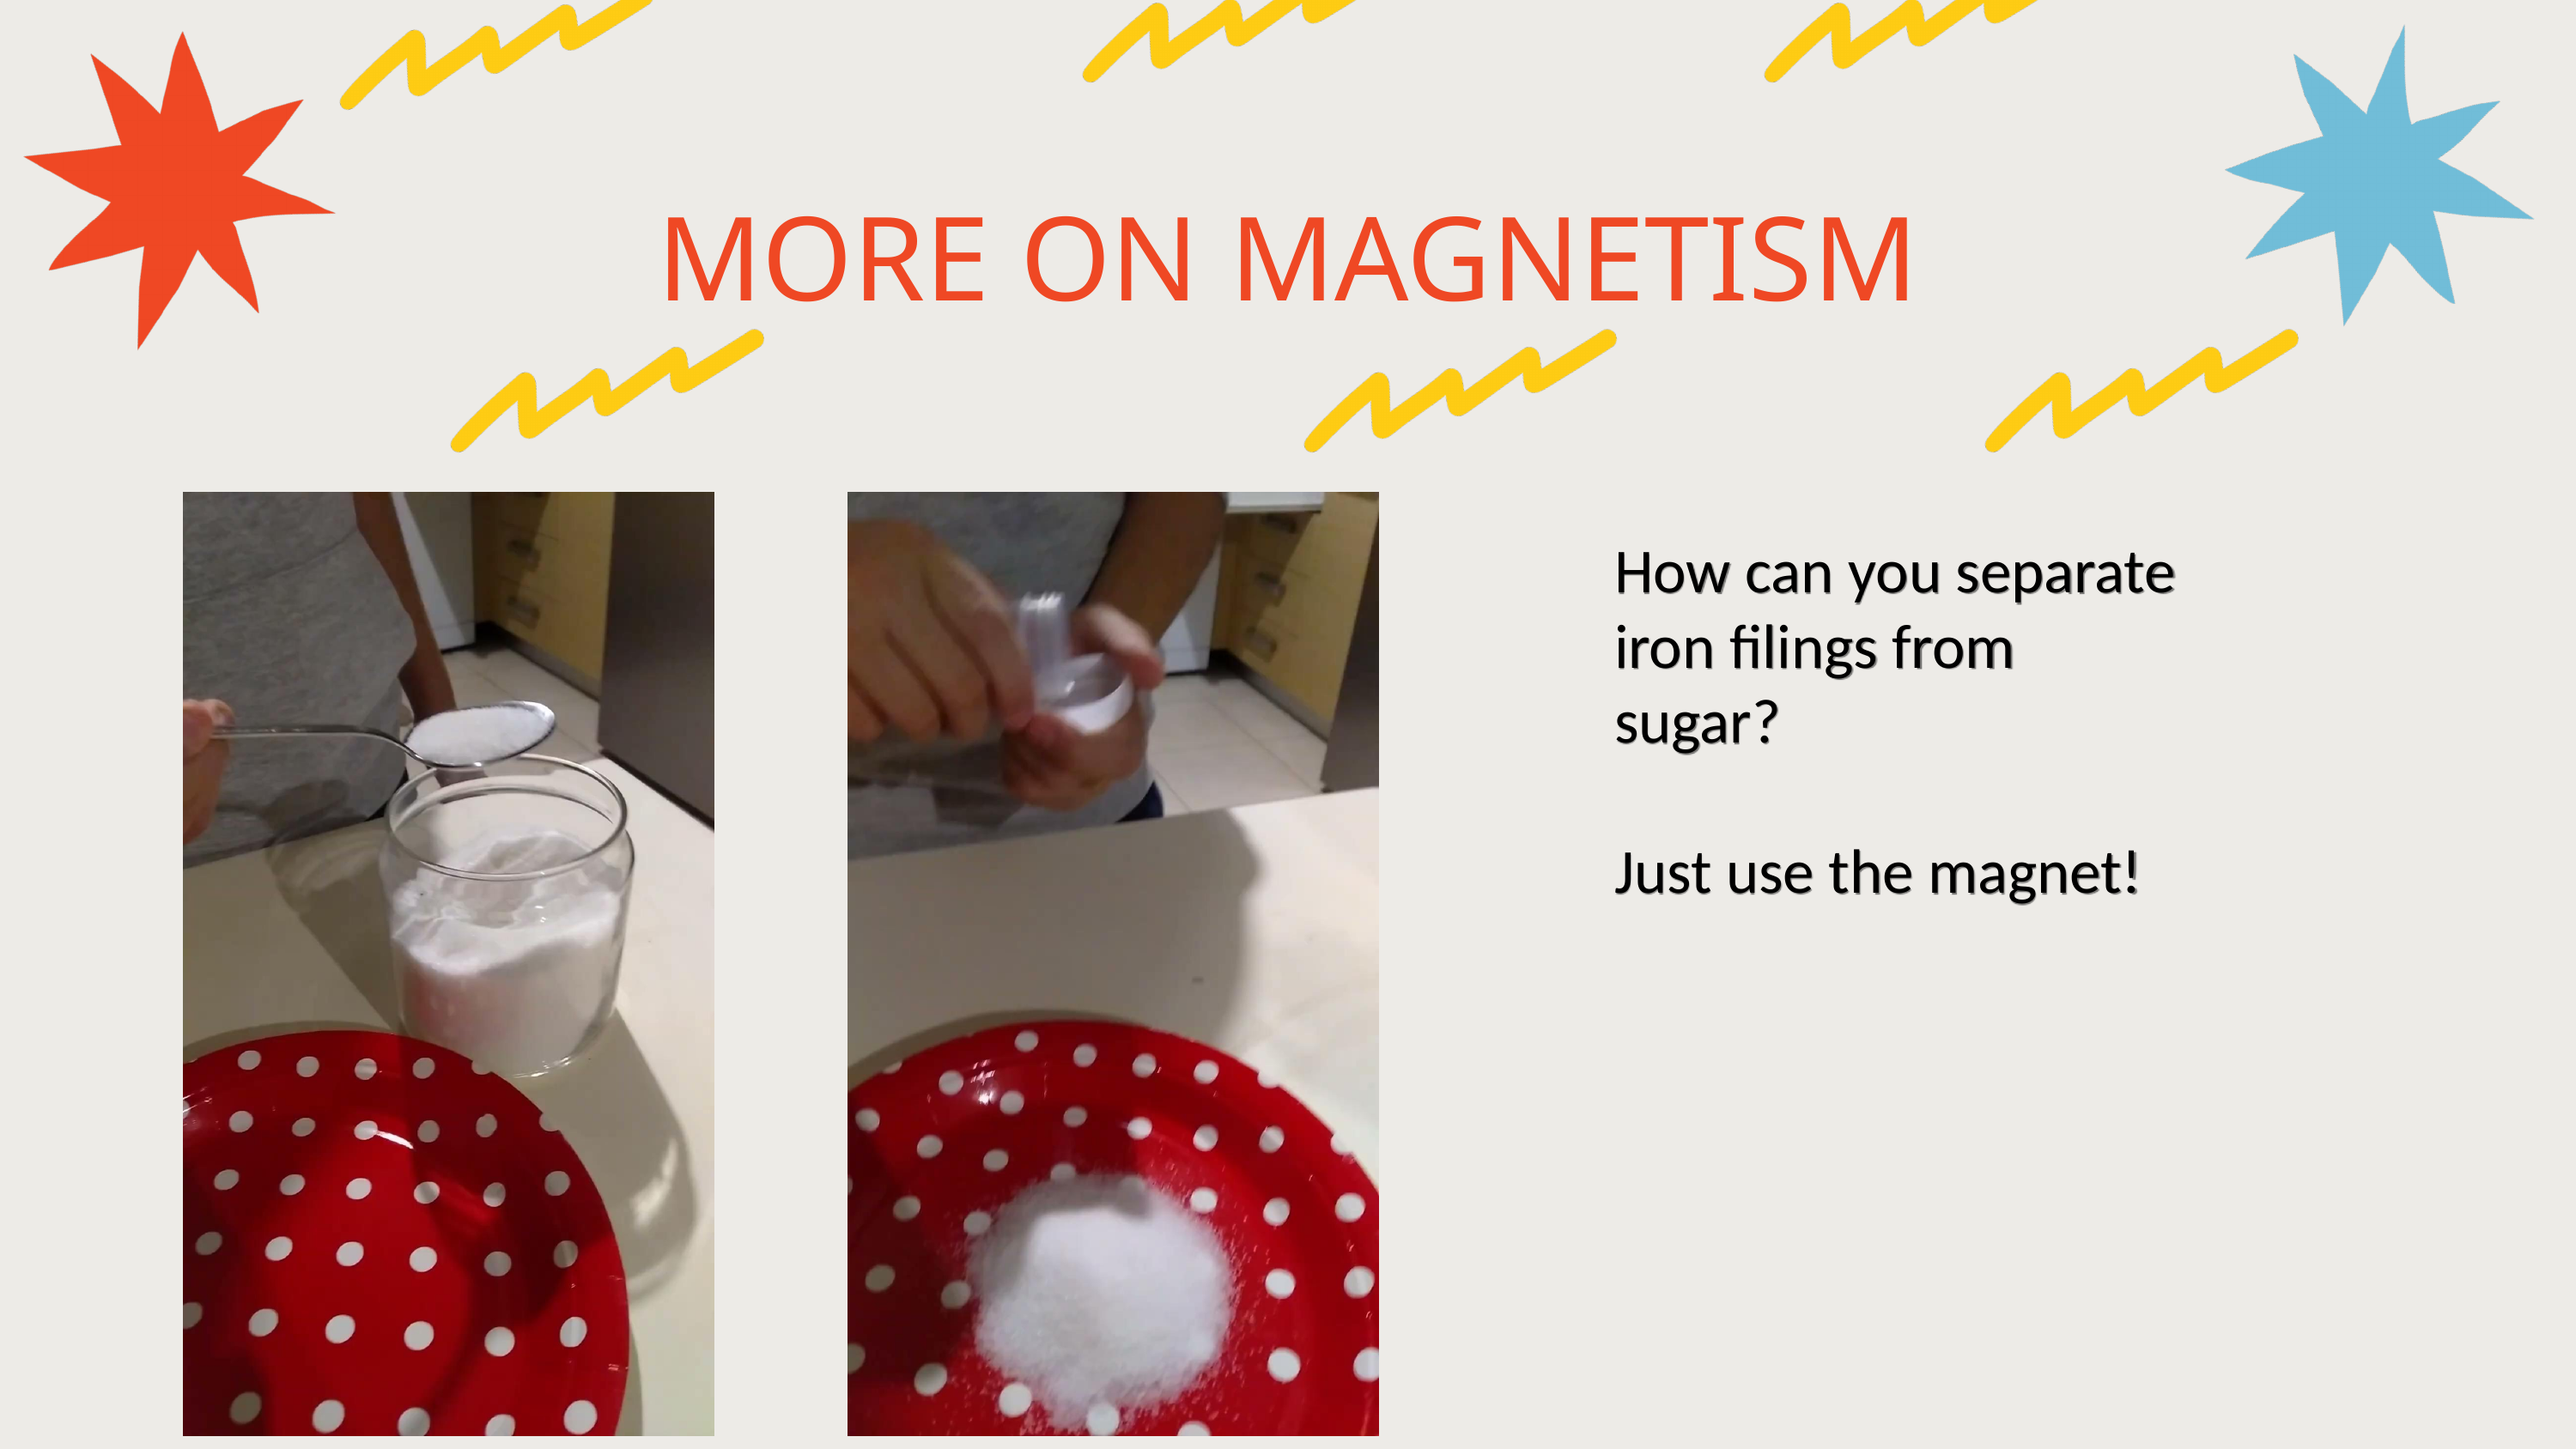

MORE ON MAGNETISM
How can you separate iron filings from sugar?
Just use the magnet!